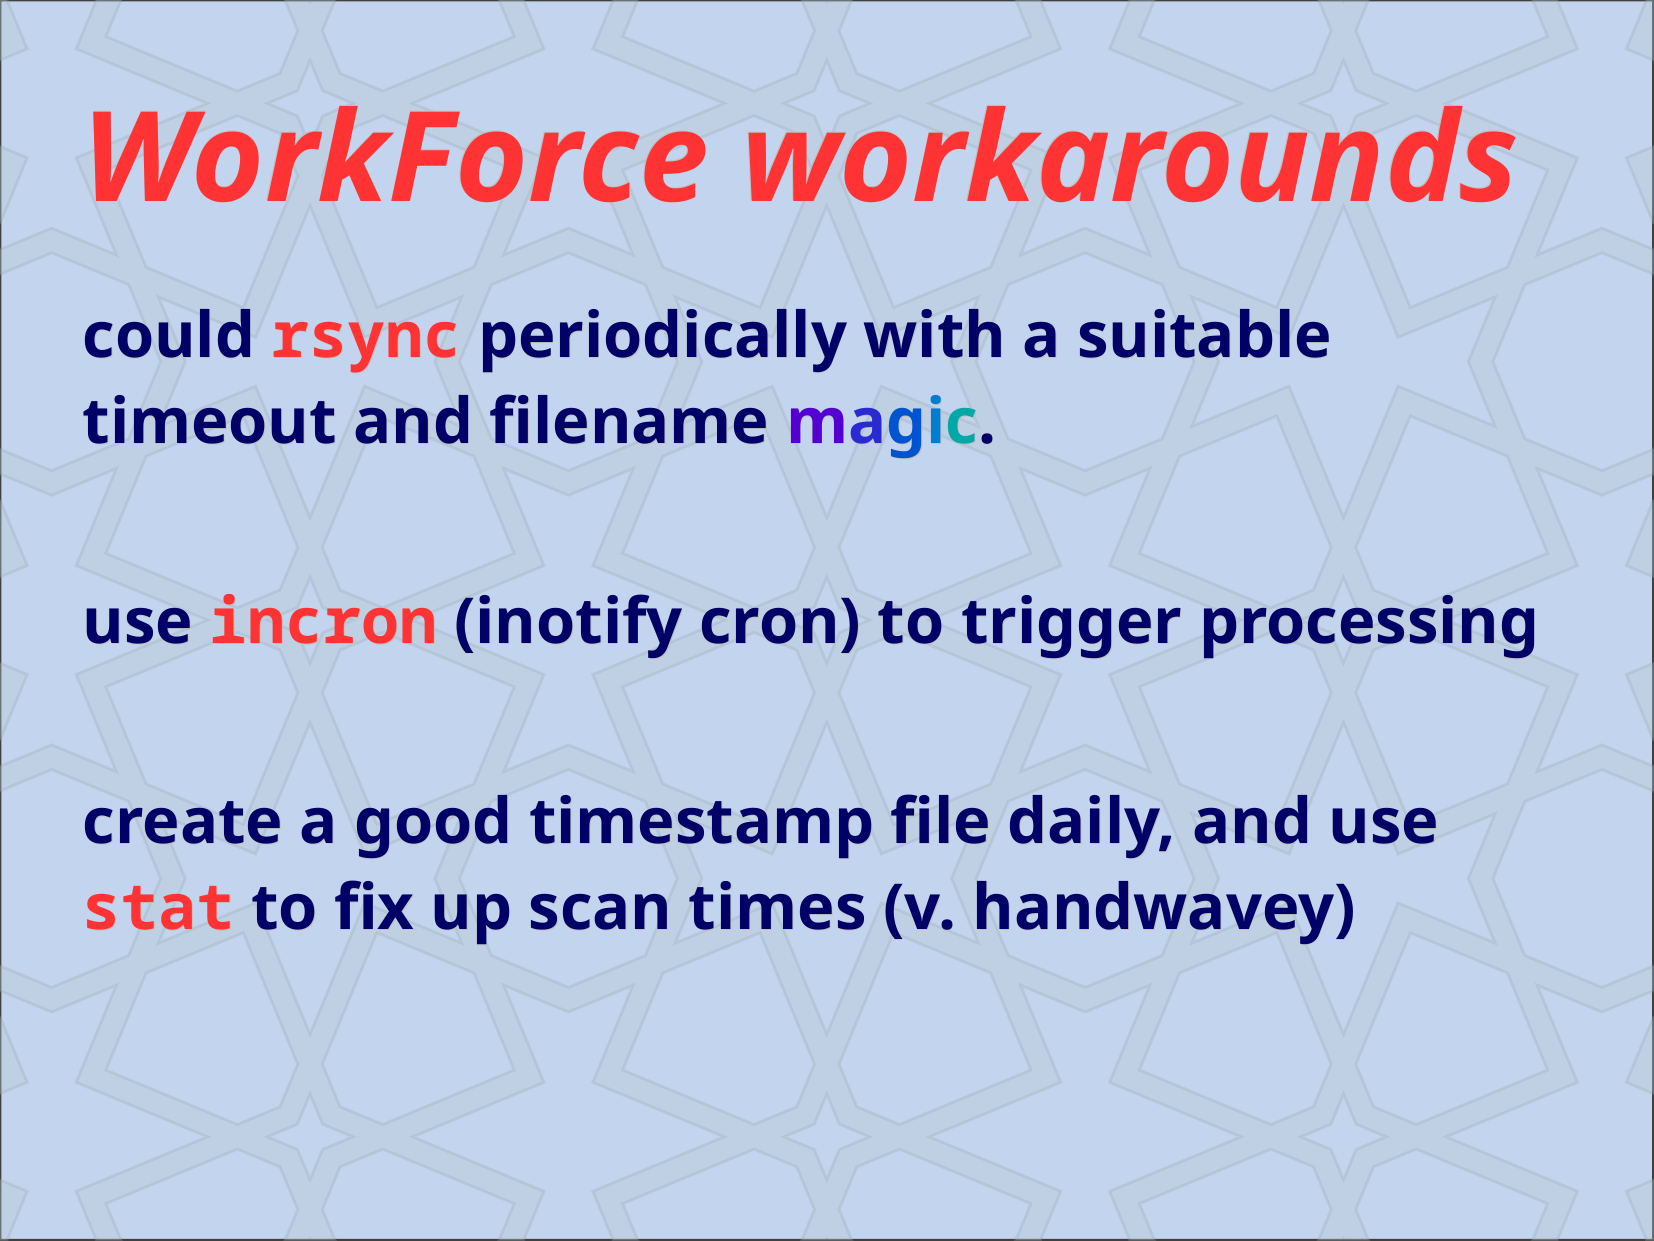

# WorkForce workarounds
could rsync periodically with a suitable timeout and filename magic.
use incron (inotify cron) to trigger processing
create a good timestamp file daily, and use stat to fix up scan times (v. handwavey)